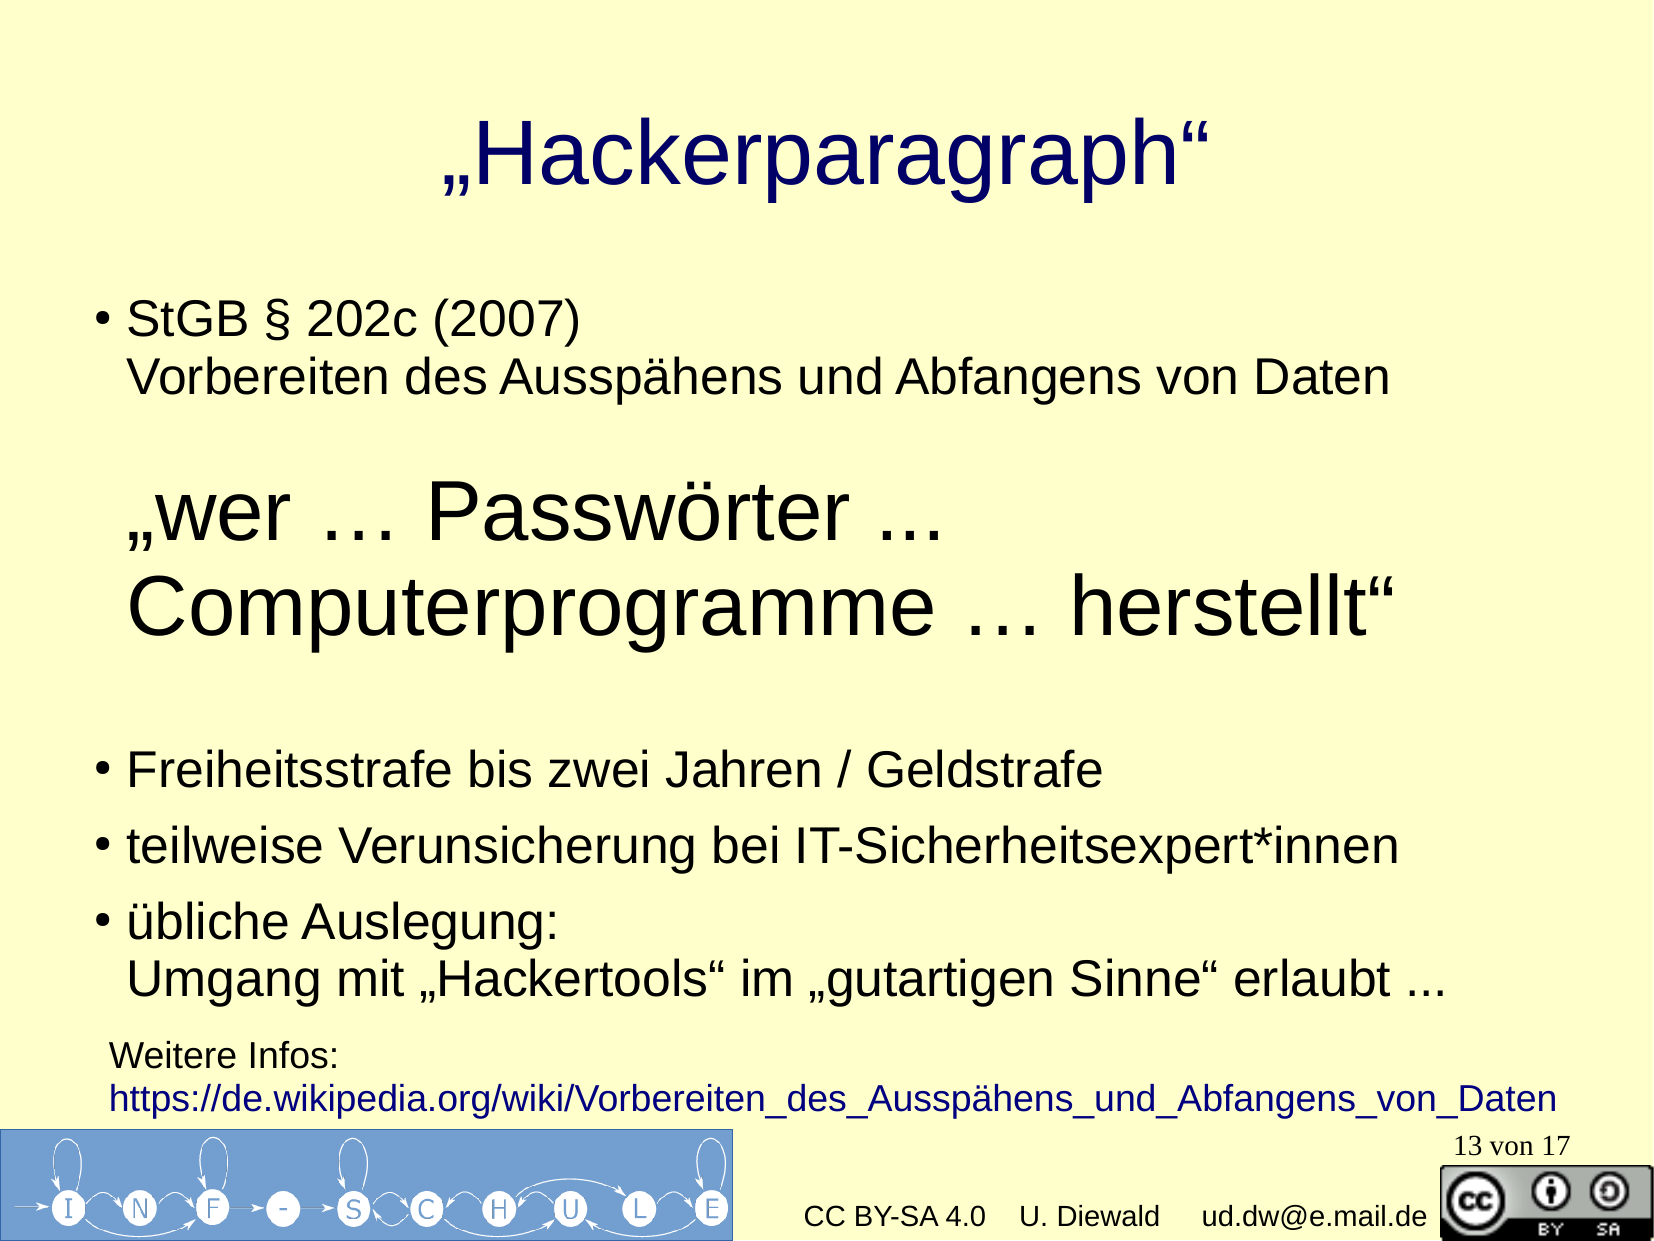

# „Hackerparagraph“
StGB § 202c (2007)
Vorbereiten des Ausspähens und Abfangens von Daten
„wer … Passwörter ... Computerprogramme … herstellt“
Freiheitsstrafe bis zwei Jahren / Geldstrafe
teilweise Verunsicherung bei IT-Sicherheitsexpert*innen
übliche Auslegung:
Umgang mit „Hackertools“ im „gutartigen Sinne“ erlaubt ...
Weitere Infos:
https://de.wikipedia.org/wiki/Vorbereiten_des_Ausspähens_und_Abfangens_von_Daten
13